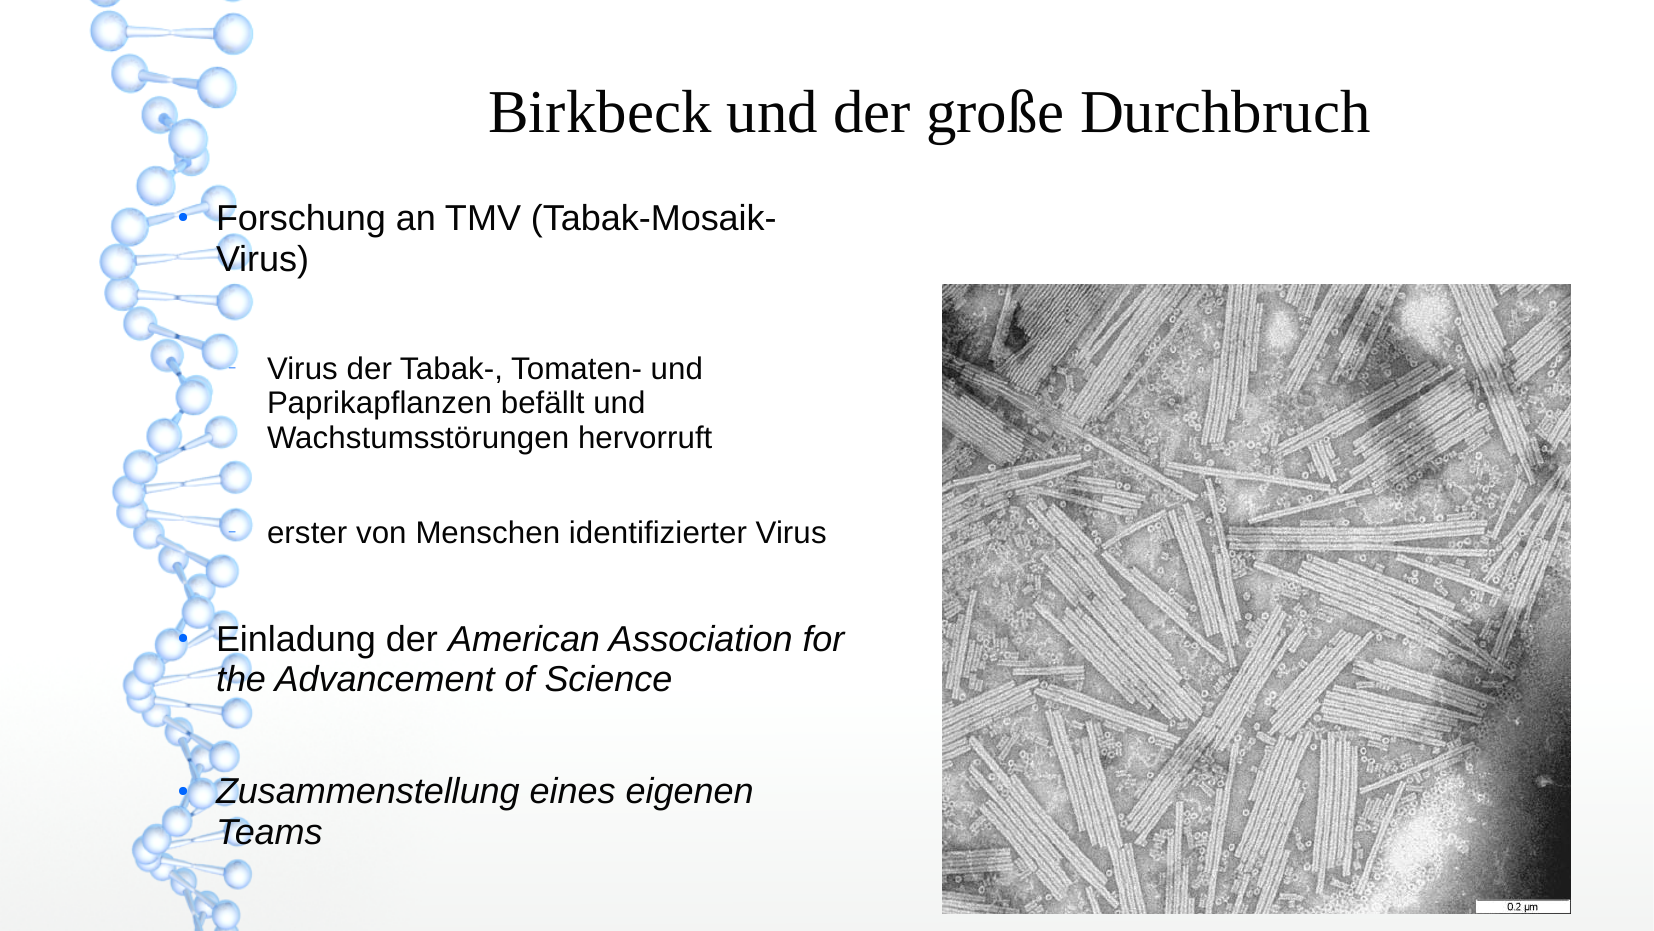

# Birkbeck und der große Durchbruch
Forschung an TMV (Tabak-Mosaik-Virus)
Virus der Tabak-, Tomaten- und Paprikapflanzen befällt und Wachstumsstörungen hervorruft
erster von Menschen identifizierter Virus
Einladung der American Association for the Advancement of Science
Zusammenstellung eines eigenen Teams